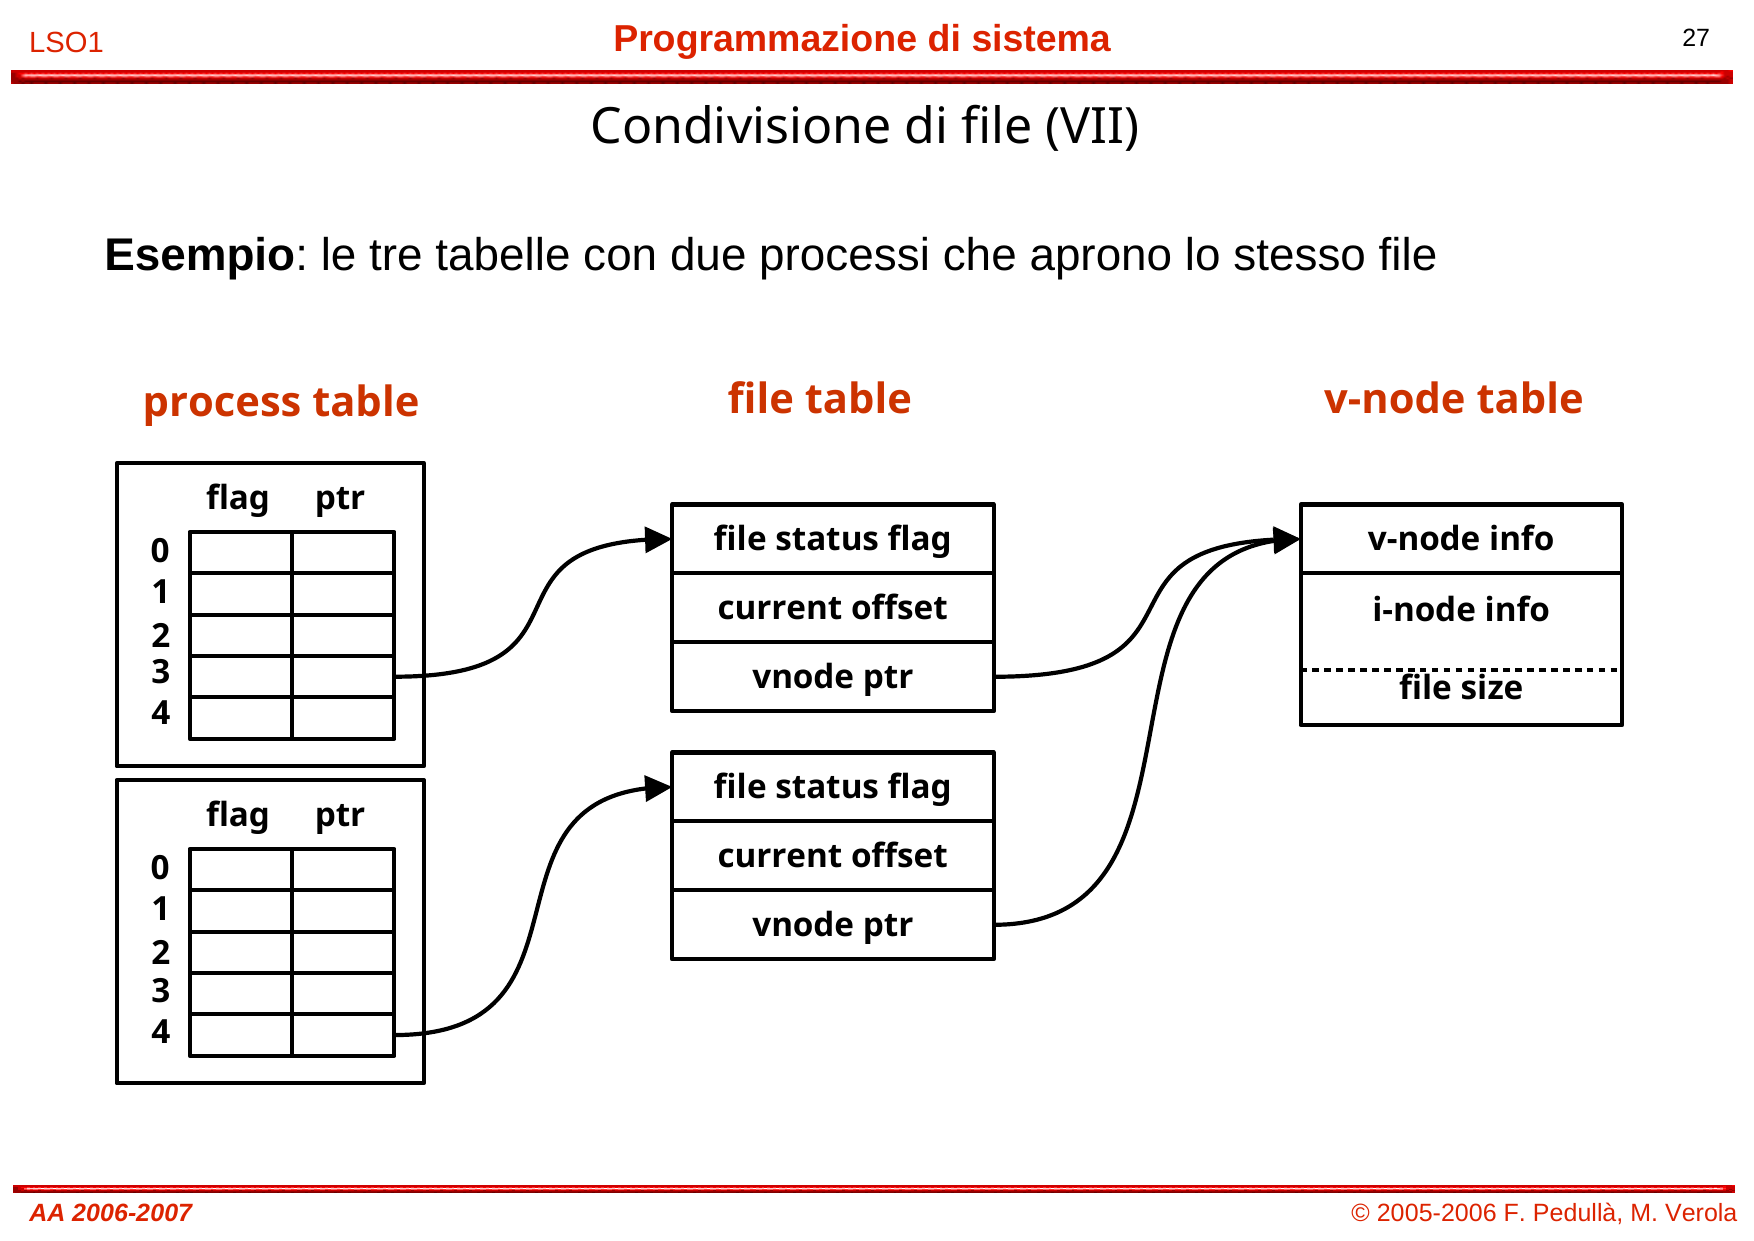

# Condivisione di file (VII)
Esempio: le tre tabelle con due processi che aprono lo stesso file
file table
v-node table
process table
flag
ptr
file status flag
v-node info
0
1
i-node info
file size
current offset
2
vnode ptr
3
4
file status flag
flag
ptr
current offset
0
1
vnode ptr
2
3
4